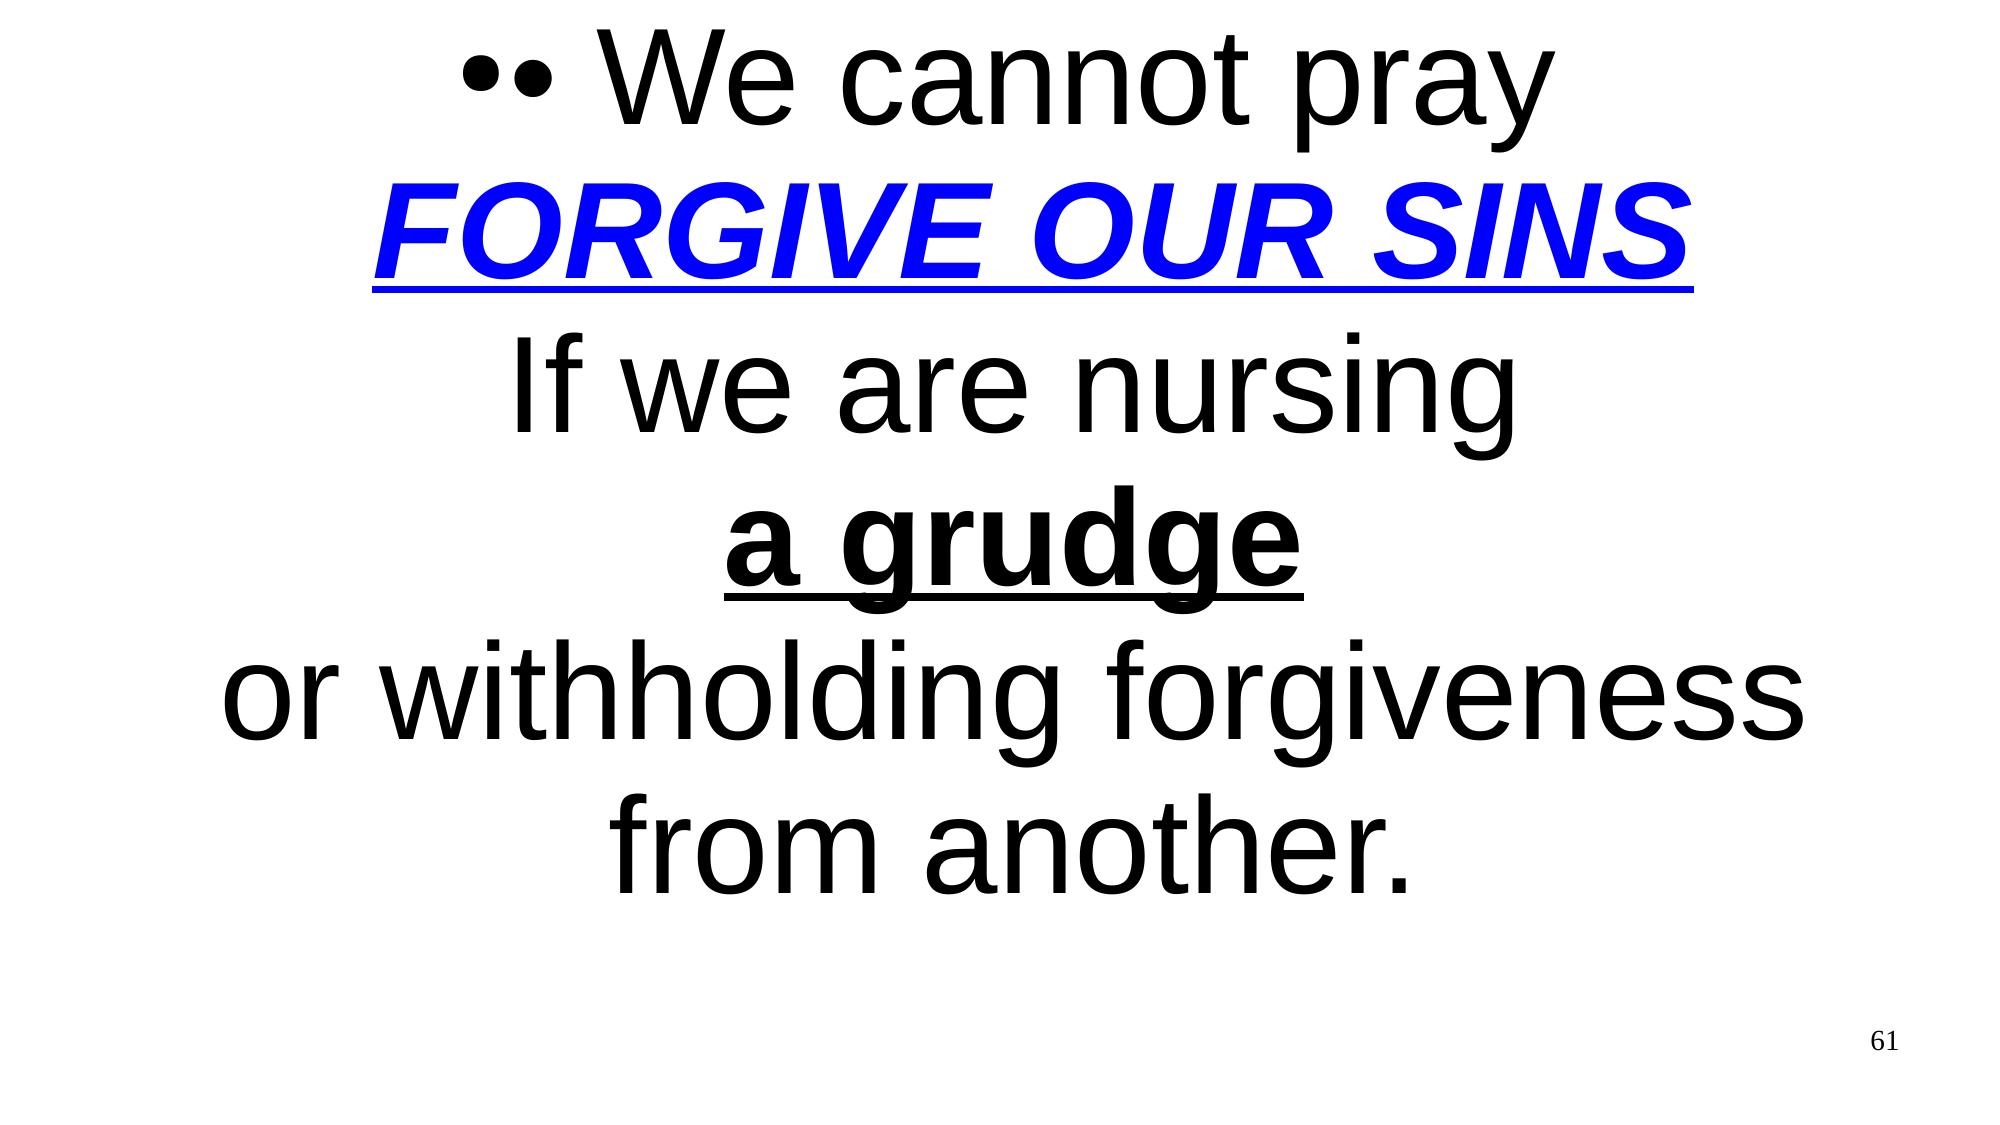

# • We cannot pray FORGIVE OUR SINS If we are nursing a grudge or withholding forgiveness from another.
61